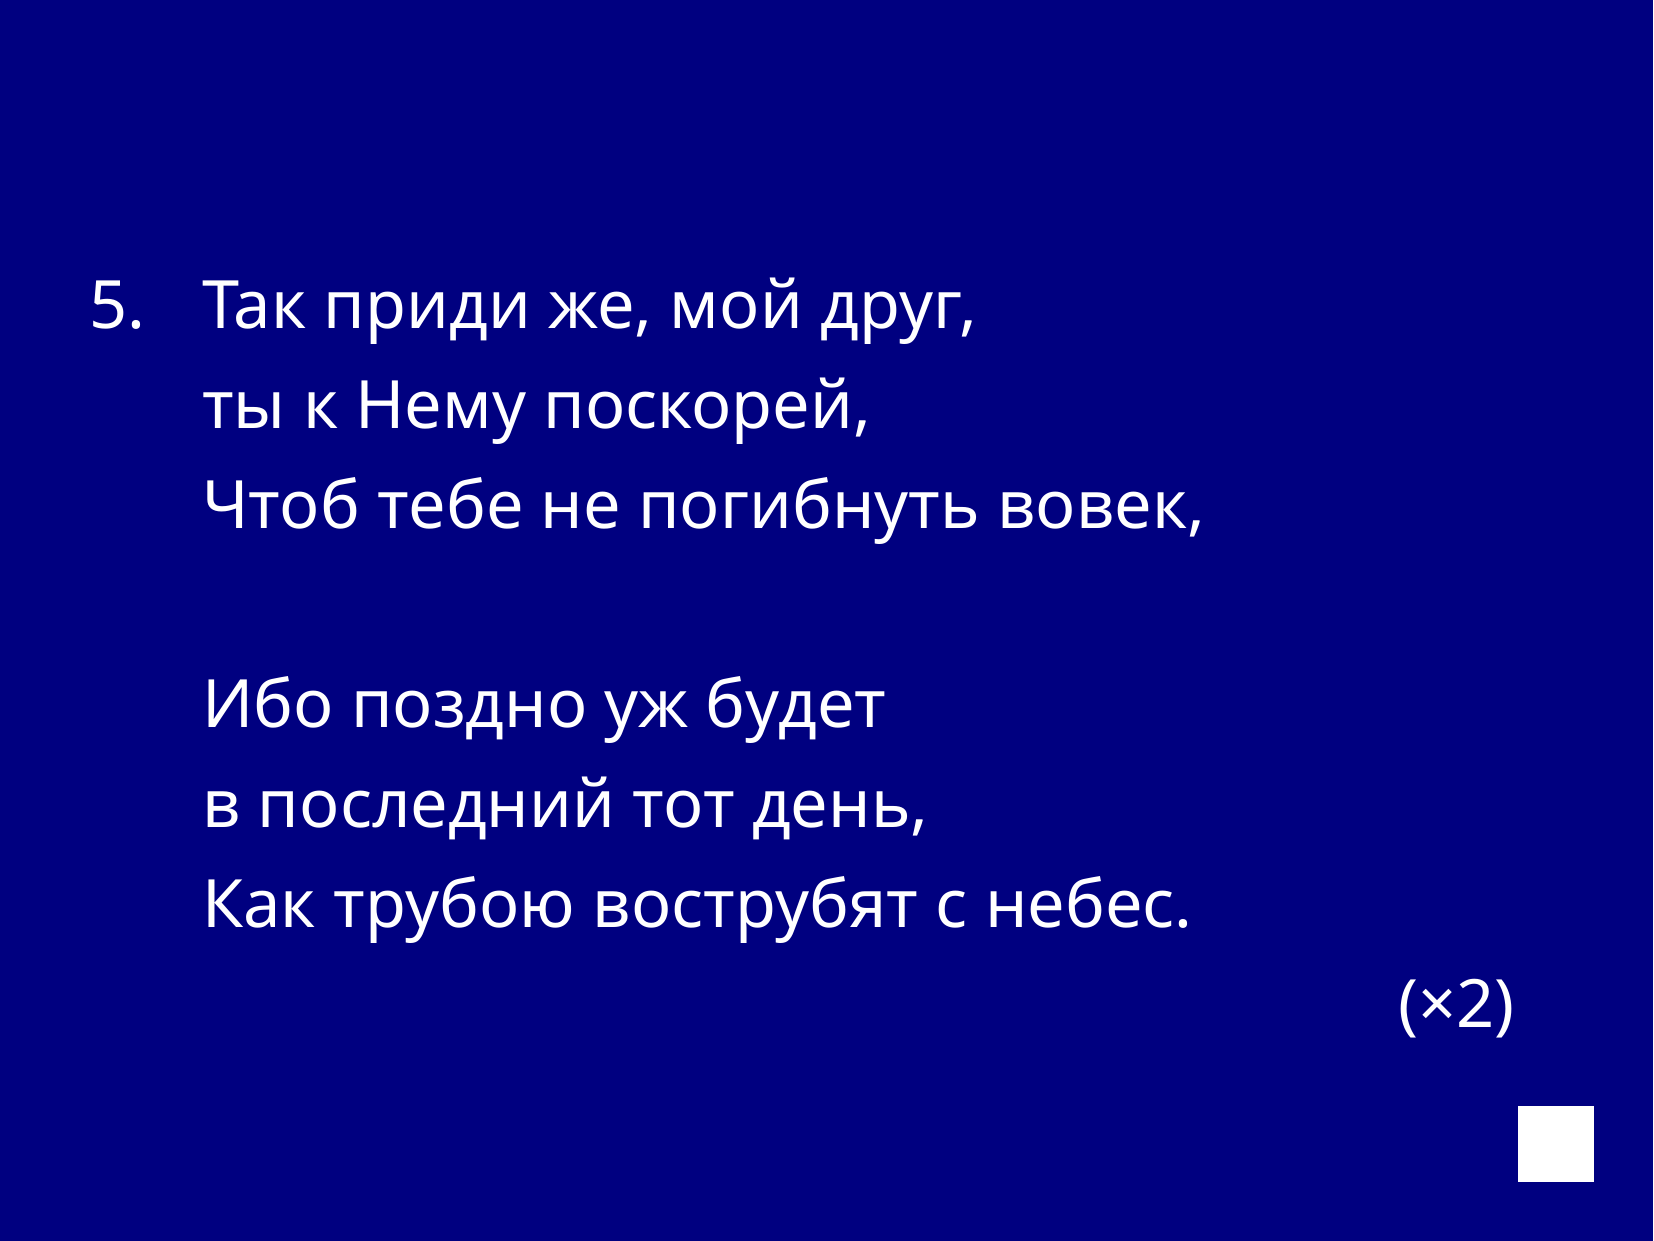

5.	Так приди же, мой друг,
	ты к Нему поскорей,
	Чтоб тебе не погибнуть вовек,
	Ибо поздно уж будет
	в последний тот день,
	Как трубою вострубят с небес.
			(×2)